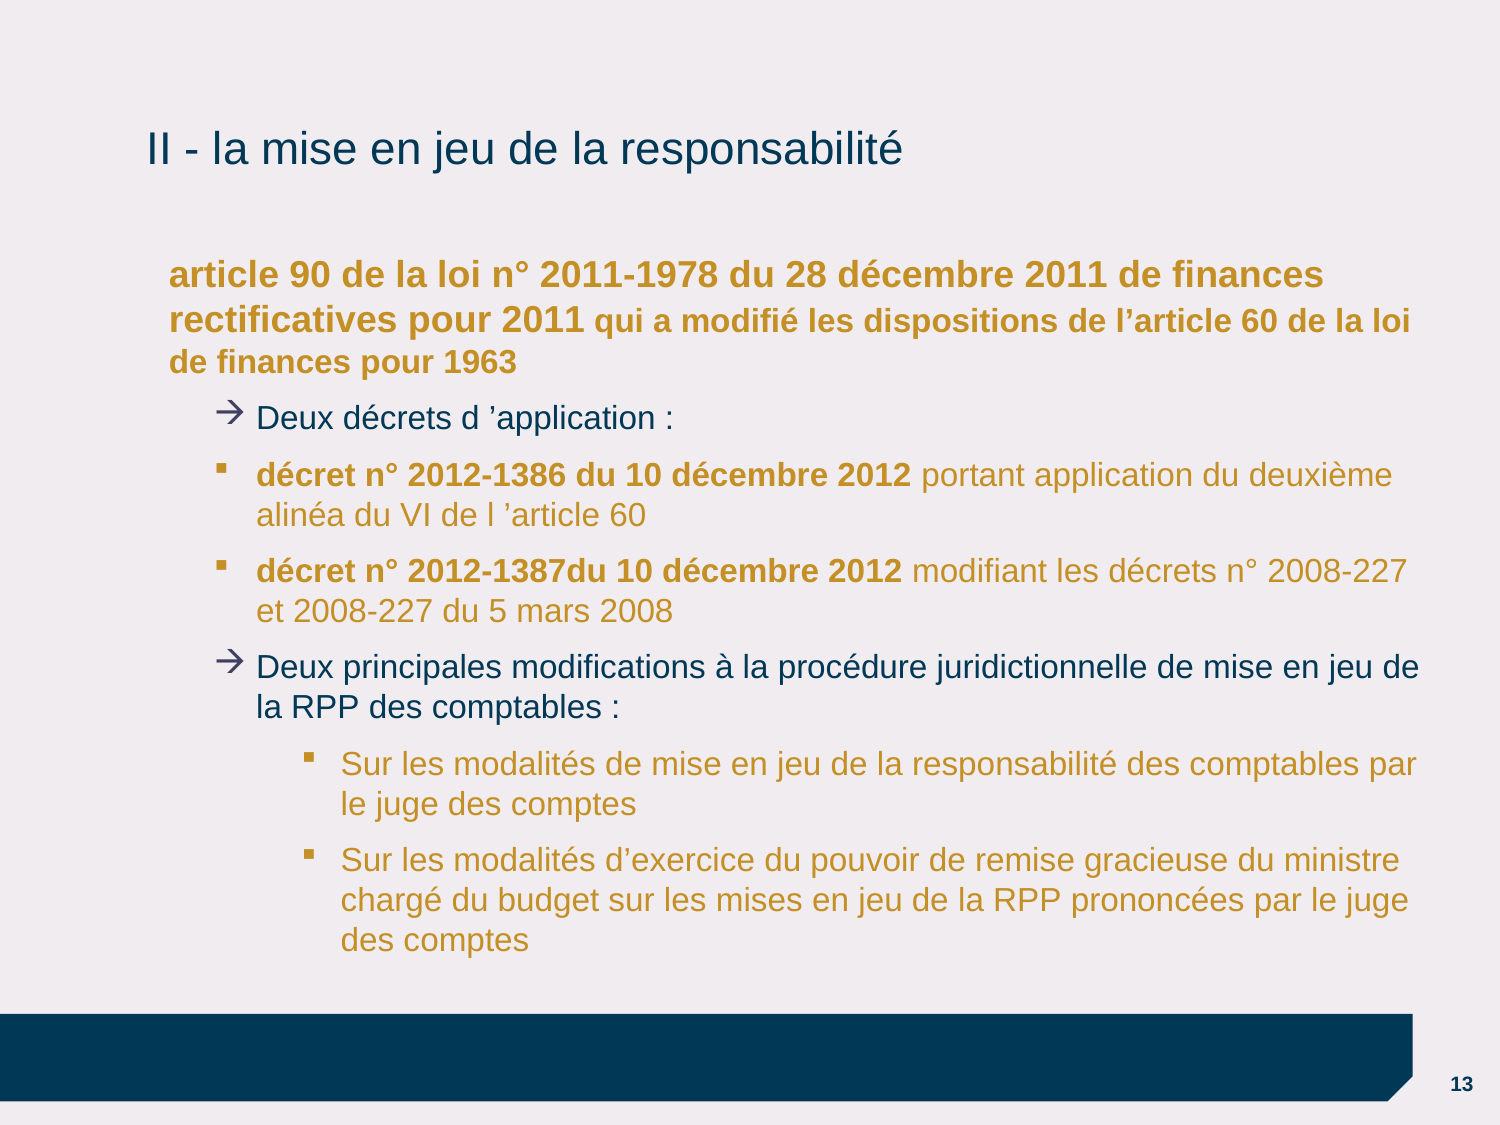

#
II - la mise en jeu de la responsabilité
article 90 de la loi n° 2011-1978 du 28 décembre 2011 de finances rectificatives pour 2011 qui a modifié les dispositions de l’article 60 de la loi de finances pour 1963
Deux décrets d ’application :
décret n° 2012-1386 du 10 décembre 2012 portant application du deuxième alinéa du VI de l ’article 60
décret n° 2012-1387du 10 décembre 2012 modifiant les décrets n° 2008-227 et 2008-227 du 5 mars 2008
Deux principales modifications à la procédure juridictionnelle de mise en jeu de la RPP des comptables :
Sur les modalités de mise en jeu de la responsabilité des comptables par le juge des comptes
Sur les modalités d’exercice du pouvoir de remise gracieuse du ministre chargé du budget sur les mises en jeu de la RPP prononcées par le juge des comptes